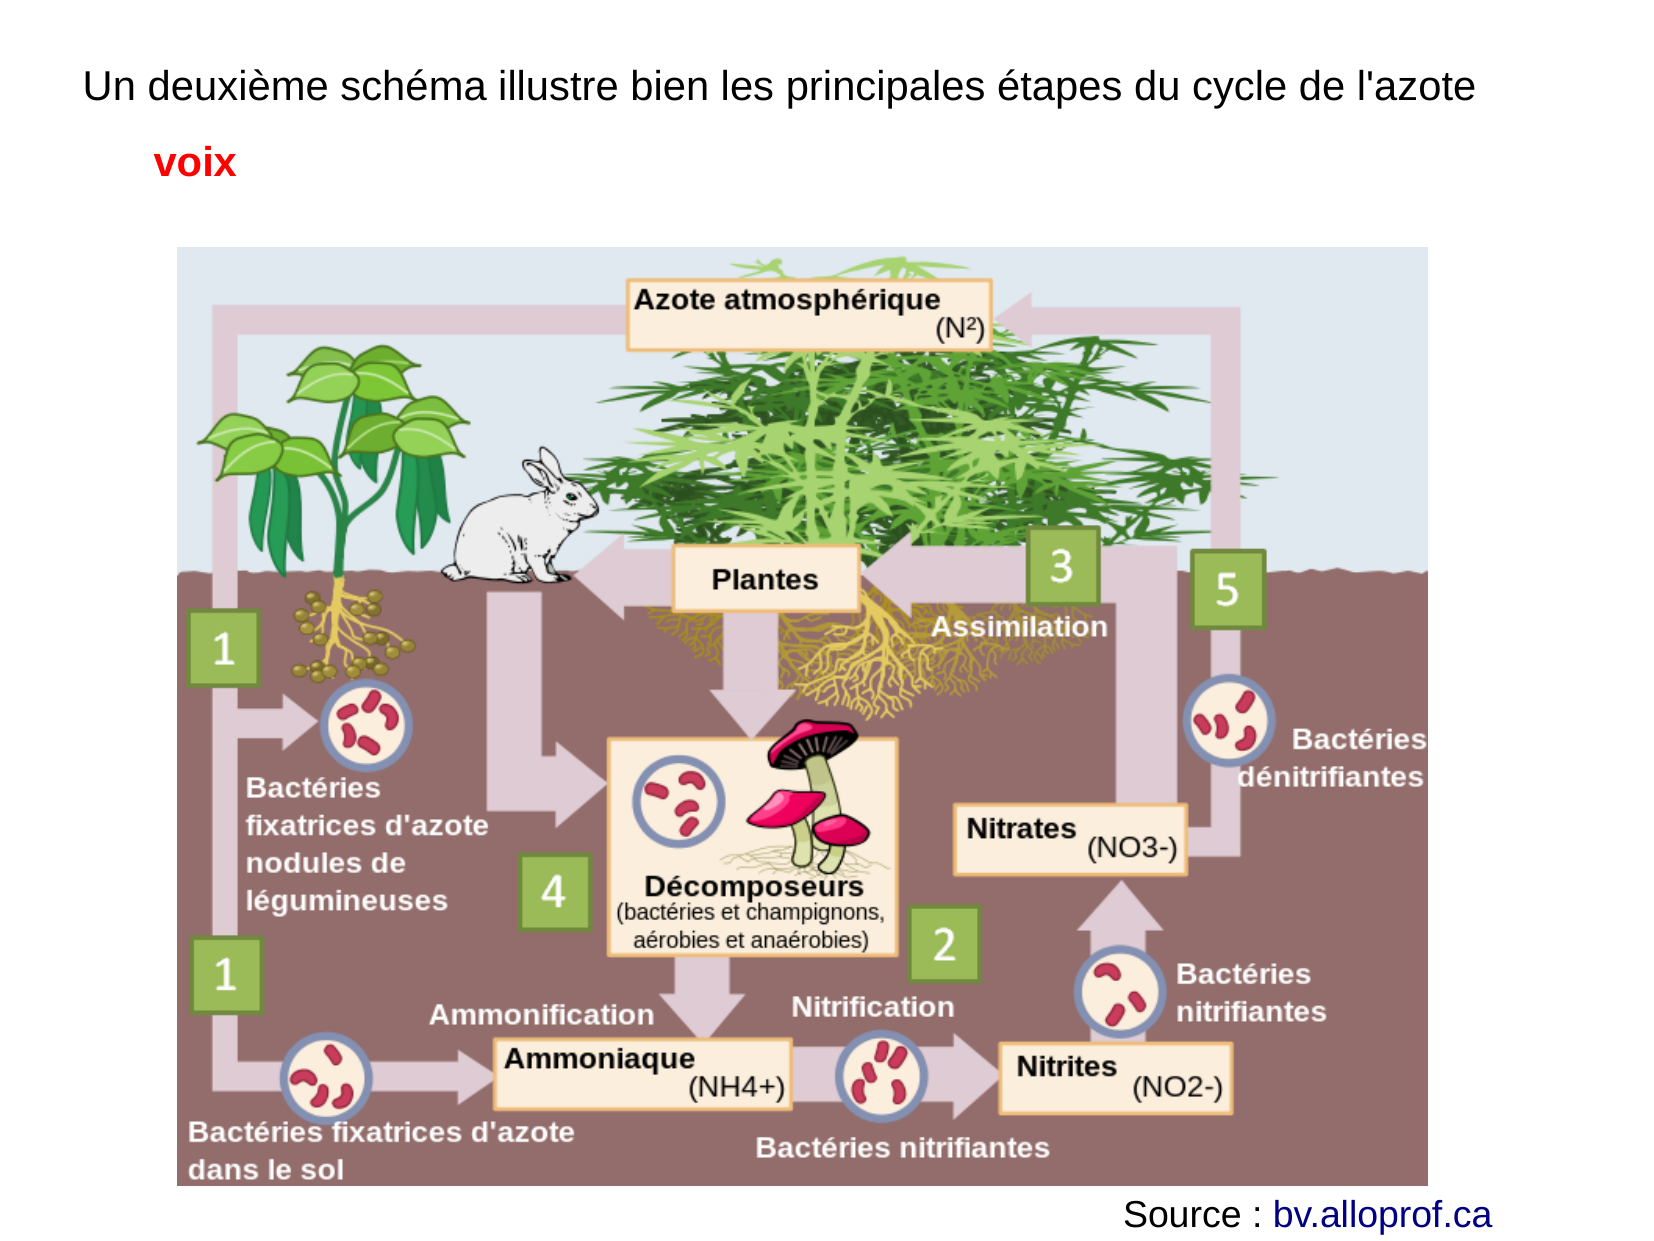

# Un deuxième schéma illustre bien les principales étapes du cycle de l'azote
voix
Source : bv.alloprof.ca